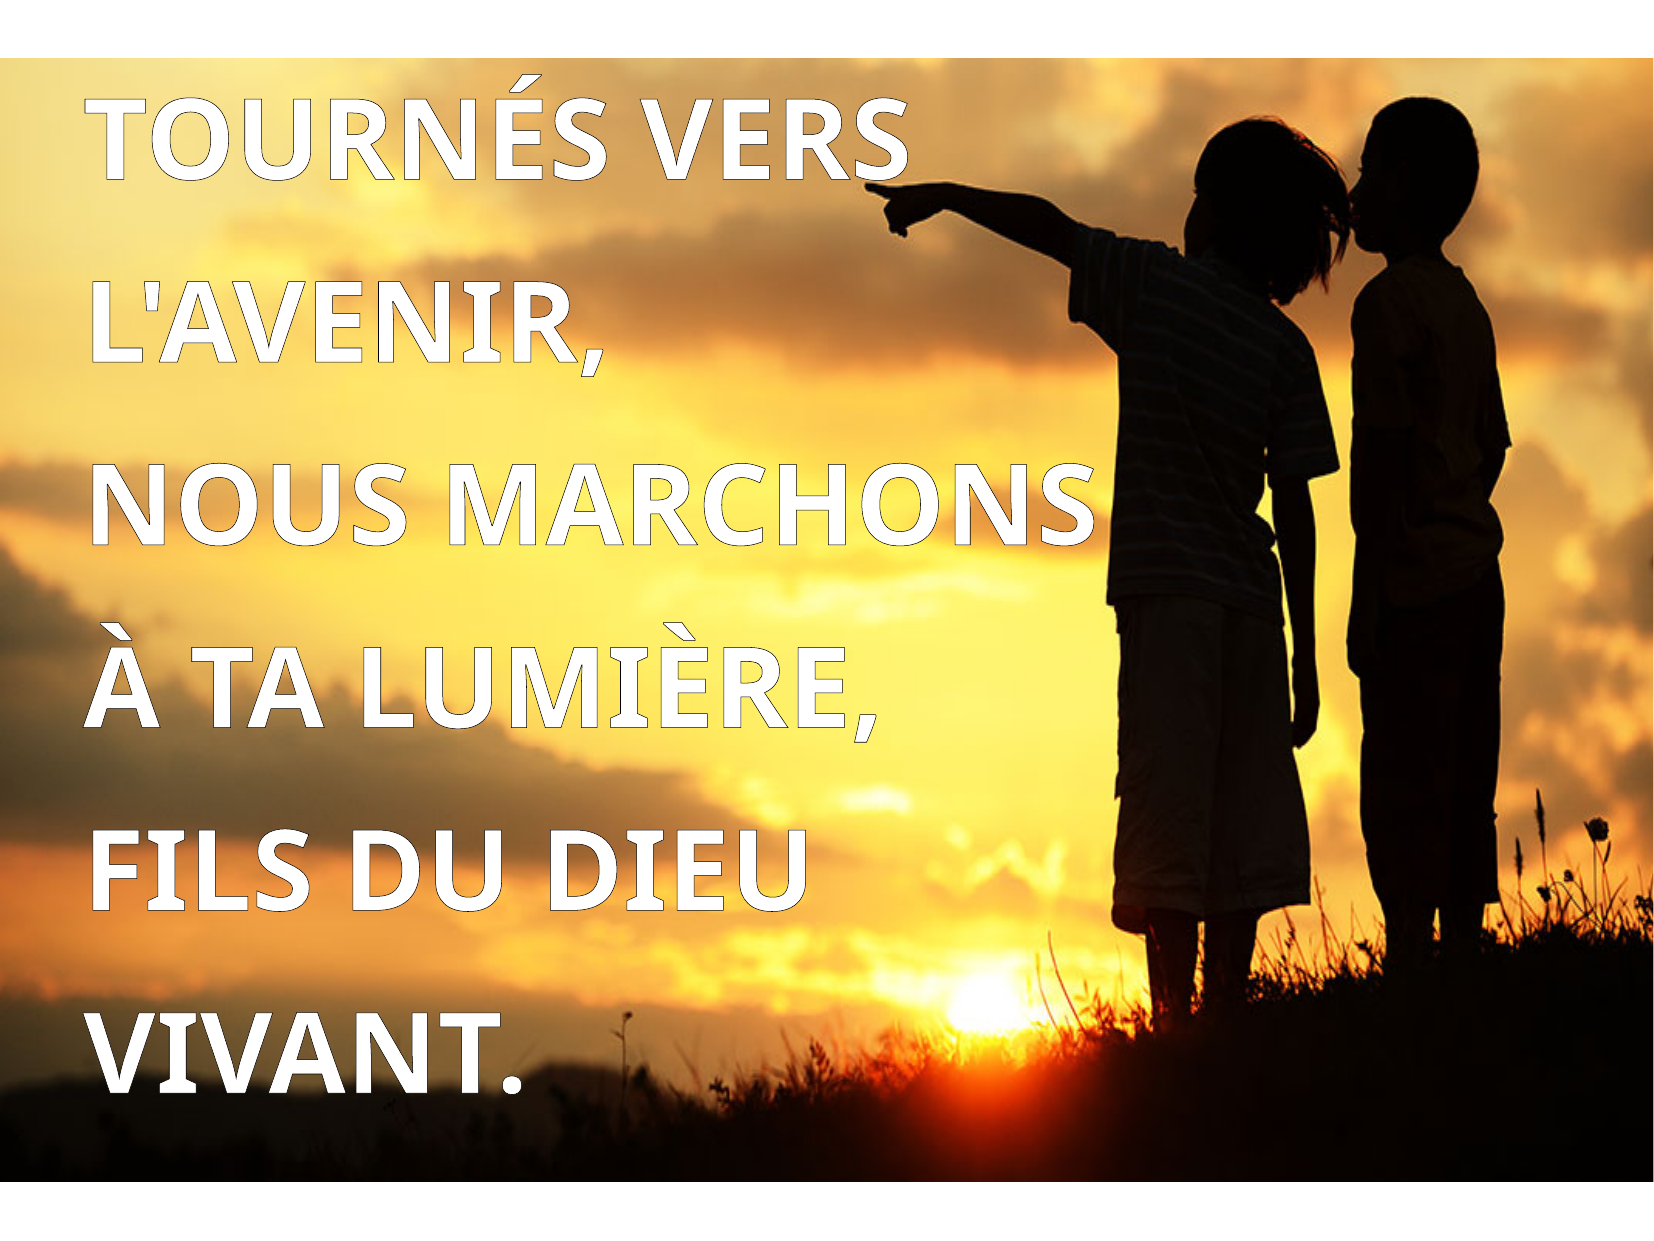

# TOURNÉS VERS
L'AVENIR,
NOUS MARCHONS
À TA LUMIÈRE,
FILS DU DIEU
VIVANT.